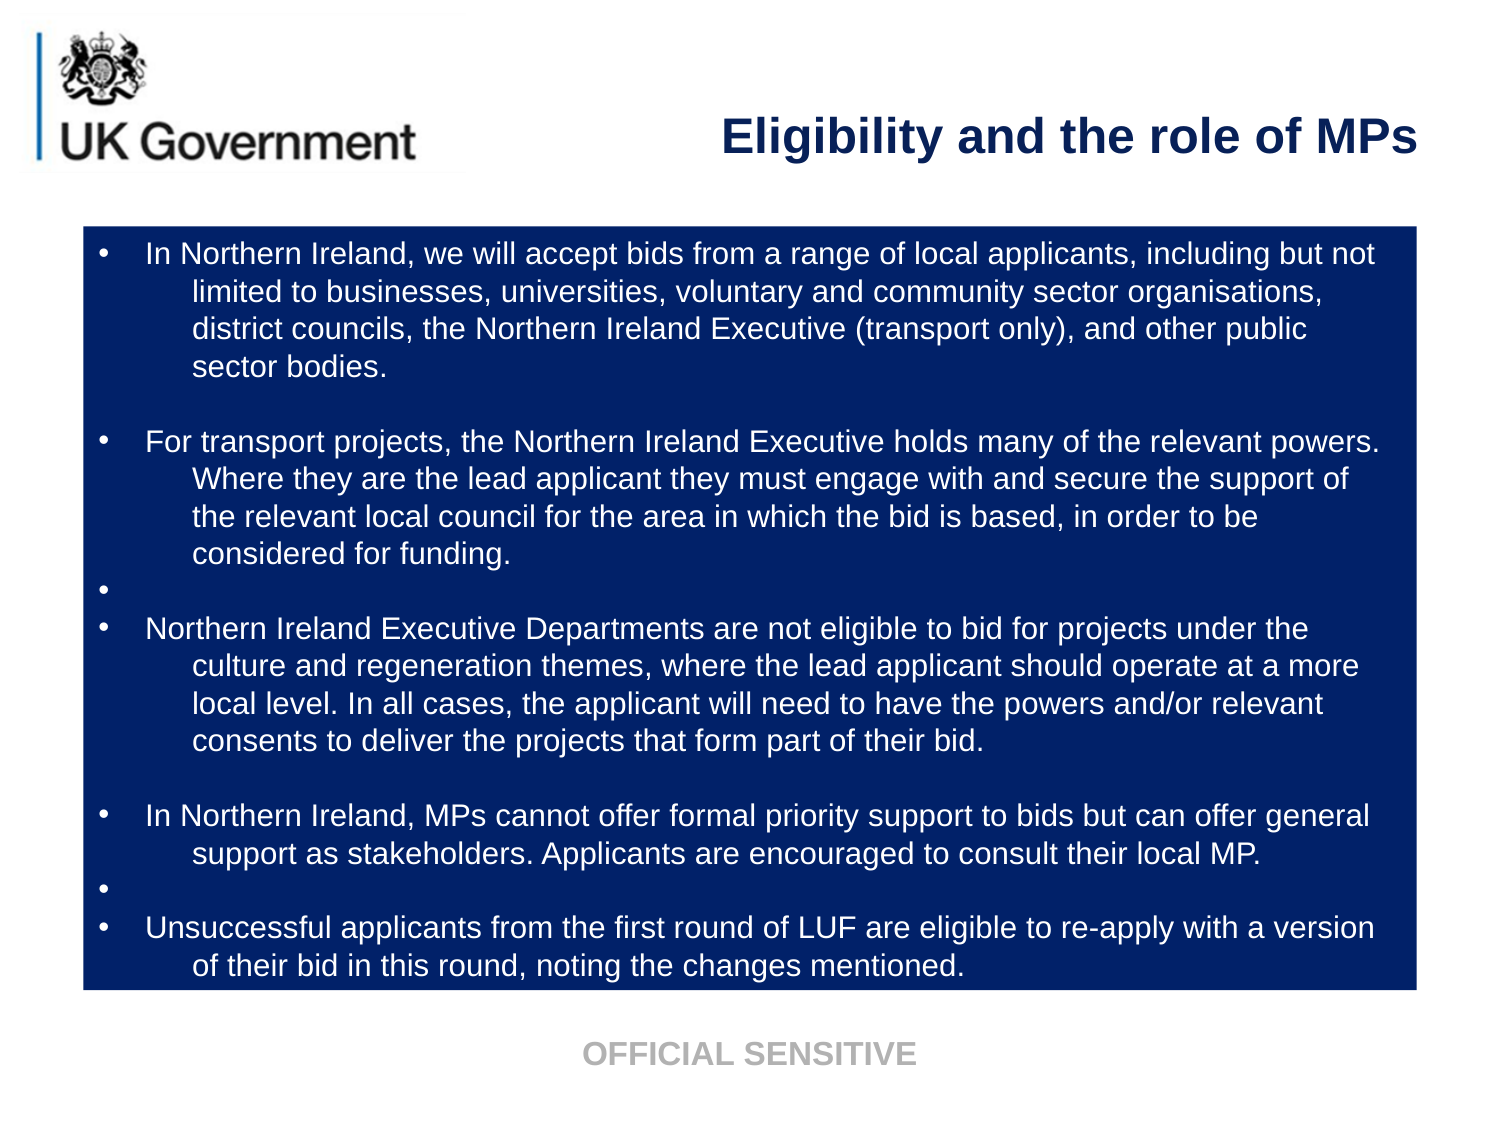

# Eligibility and the role of MPs
In Northern Ireland, we will accept bids from a range of local applicants, including but not limited to businesses, universities, voluntary and community sector organisations, district councils, the Northern Ireland Executive (transport only), and other public sector bodies.
For transport projects, the Northern Ireland Executive holds many of the relevant powers. Where they are the lead applicant they must engage with and secure the support of the relevant local council for the area in which the bid is based, in order to be considered for funding.
Northern Ireland Executive Departments are not eligible to bid for projects under the culture and regeneration themes, where the lead applicant should operate at a more local level. In all cases, the applicant will need to have the powers and/or relevant consents to deliver the projects that form part of their bid.
In Northern Ireland, MPs cannot offer formal priority support to bids but can offer general support as stakeholders. Applicants are encouraged to consult their local MP.
Unsuccessful applicants from the first round of LUF are eligible to re-apply with a version of their bid in this round, noting the changes mentioned.